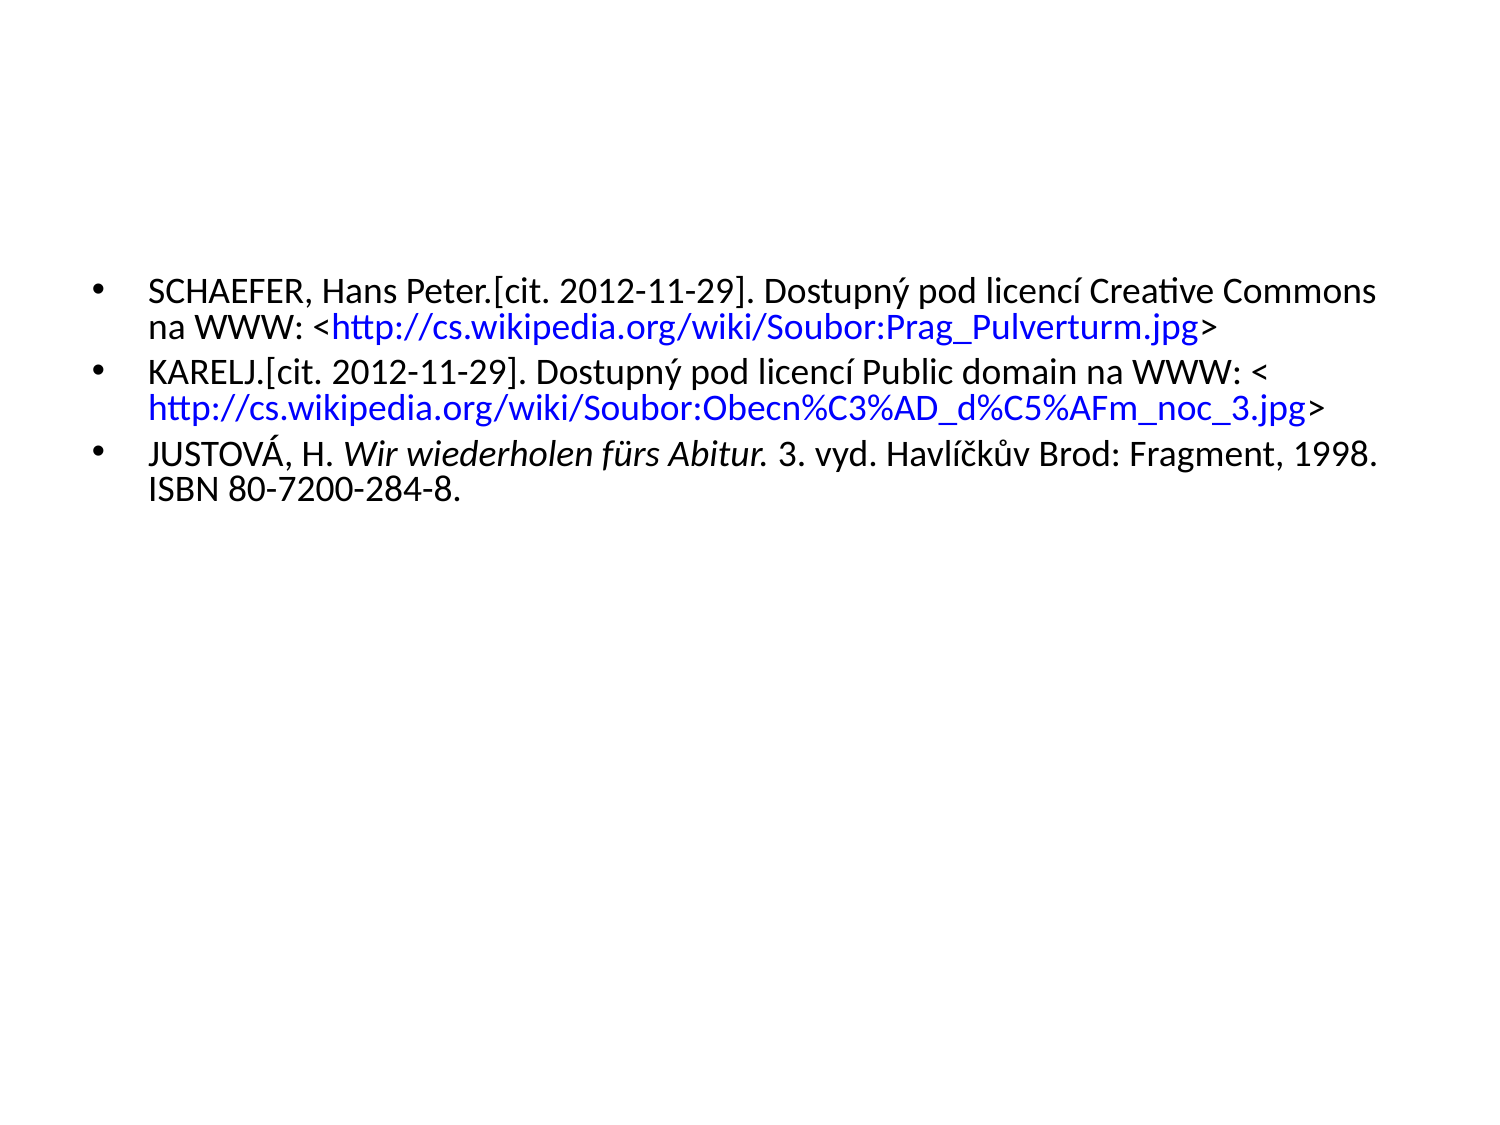

# SCHAEFER, Hans Peter.[cit. 2012-11-29]. Dostupný pod licencí Creative Commons na WWW: <http://cs.wikipedia.org/wiki/Soubor:Prag_Pulverturm.jpg>
KARELJ.[cit. 2012-11-29]. Dostupný pod licencí Public domain na WWW: <http://cs.wikipedia.org/wiki/Soubor:Obecn%C3%AD_d%C5%AFm_noc_3.jpg>
JUSTOVÁ, H. Wir wiederholen fürs Abitur. 3. vyd. Havlíčkův Brod: Fragment, 1998. ISBN 80-7200-284-8.